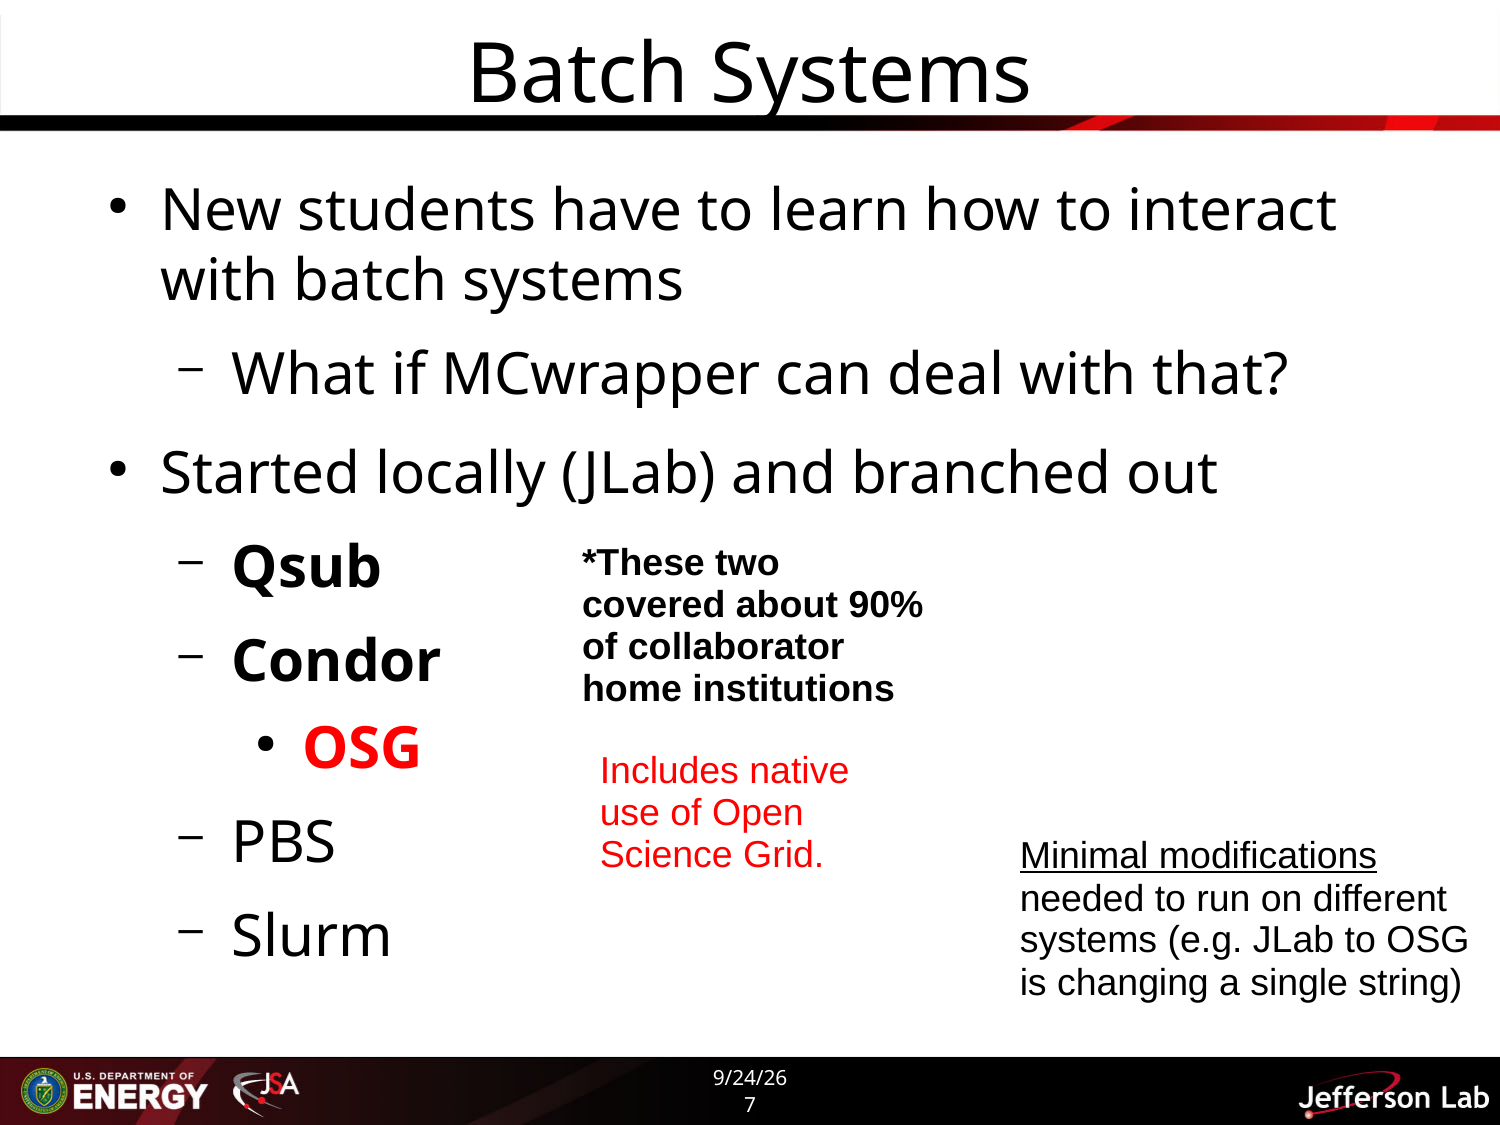

# Batch Systems
New students have to learn how to interact with batch systems
What if MCwrapper can deal with that?
Started locally (JLab) and branched out
Qsub
Condor
OSG
PBS
Slurm
*These two covered about 90% of collaborator home institutions
Includes native use of Open Science Grid.
Minimal modifications needed to run on different systems (e.g. JLab to OSG is changing a single string)